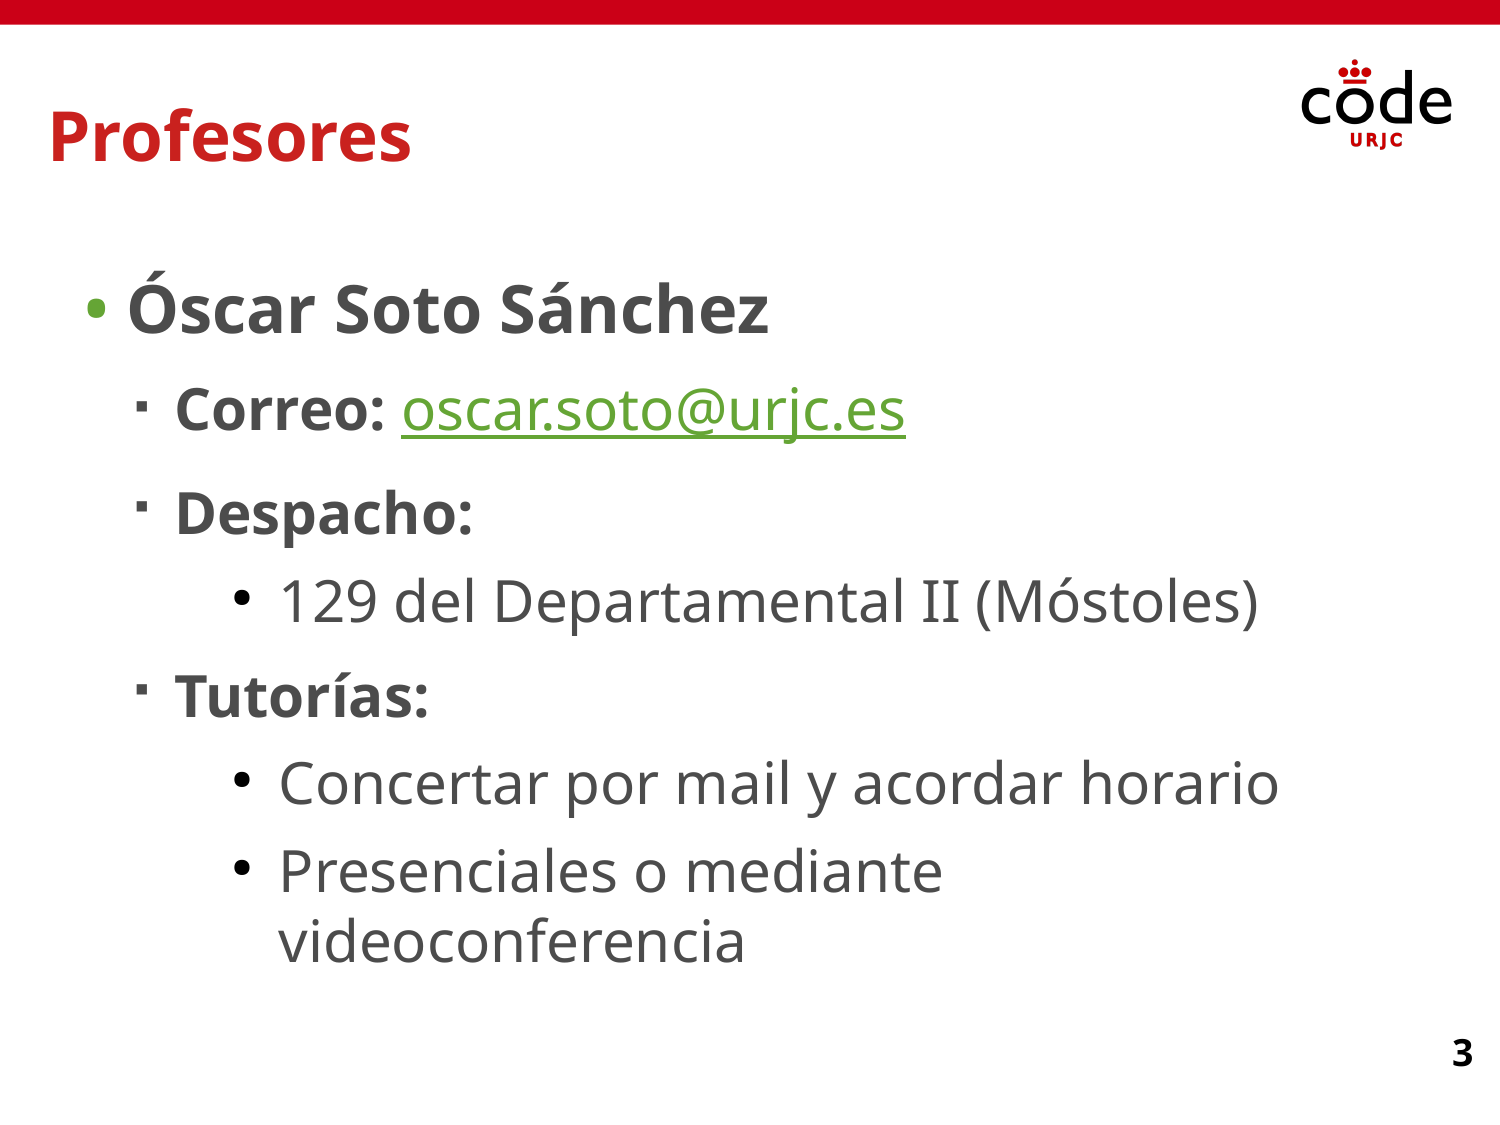

# Profesores
Óscar Soto Sánchez
Correo: oscar.soto@urjc.es
Despacho:
129 del Departamental II (Móstoles)
Tutorías:
Concertar por mail y acordar horario
Presenciales o mediante videoconferencia
3